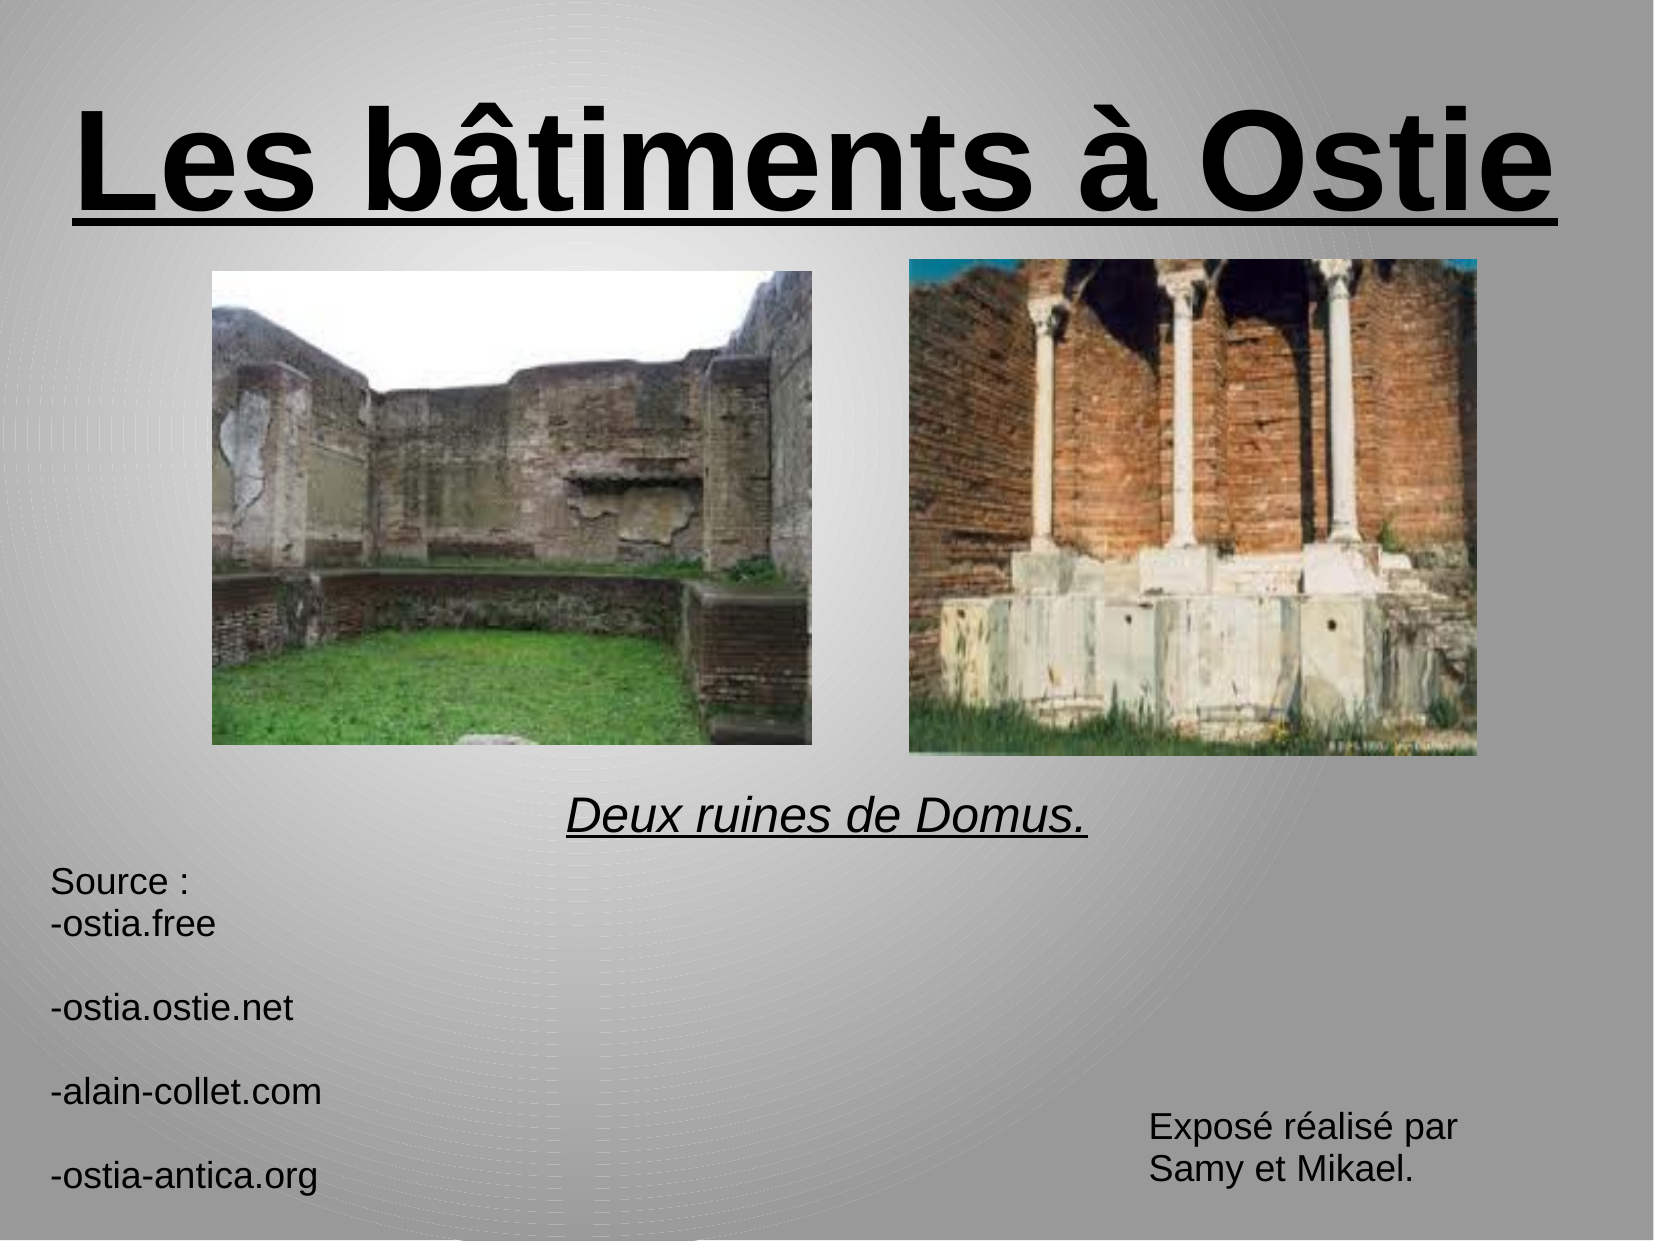

Les bâtiments à Ostie
Deux ruines de Domus.
Source :
-ostia.free
-ostia.ostie.net
-alain-collet.com
-ostia-antica.org
Exposé réalisé par Samy et Mikael.